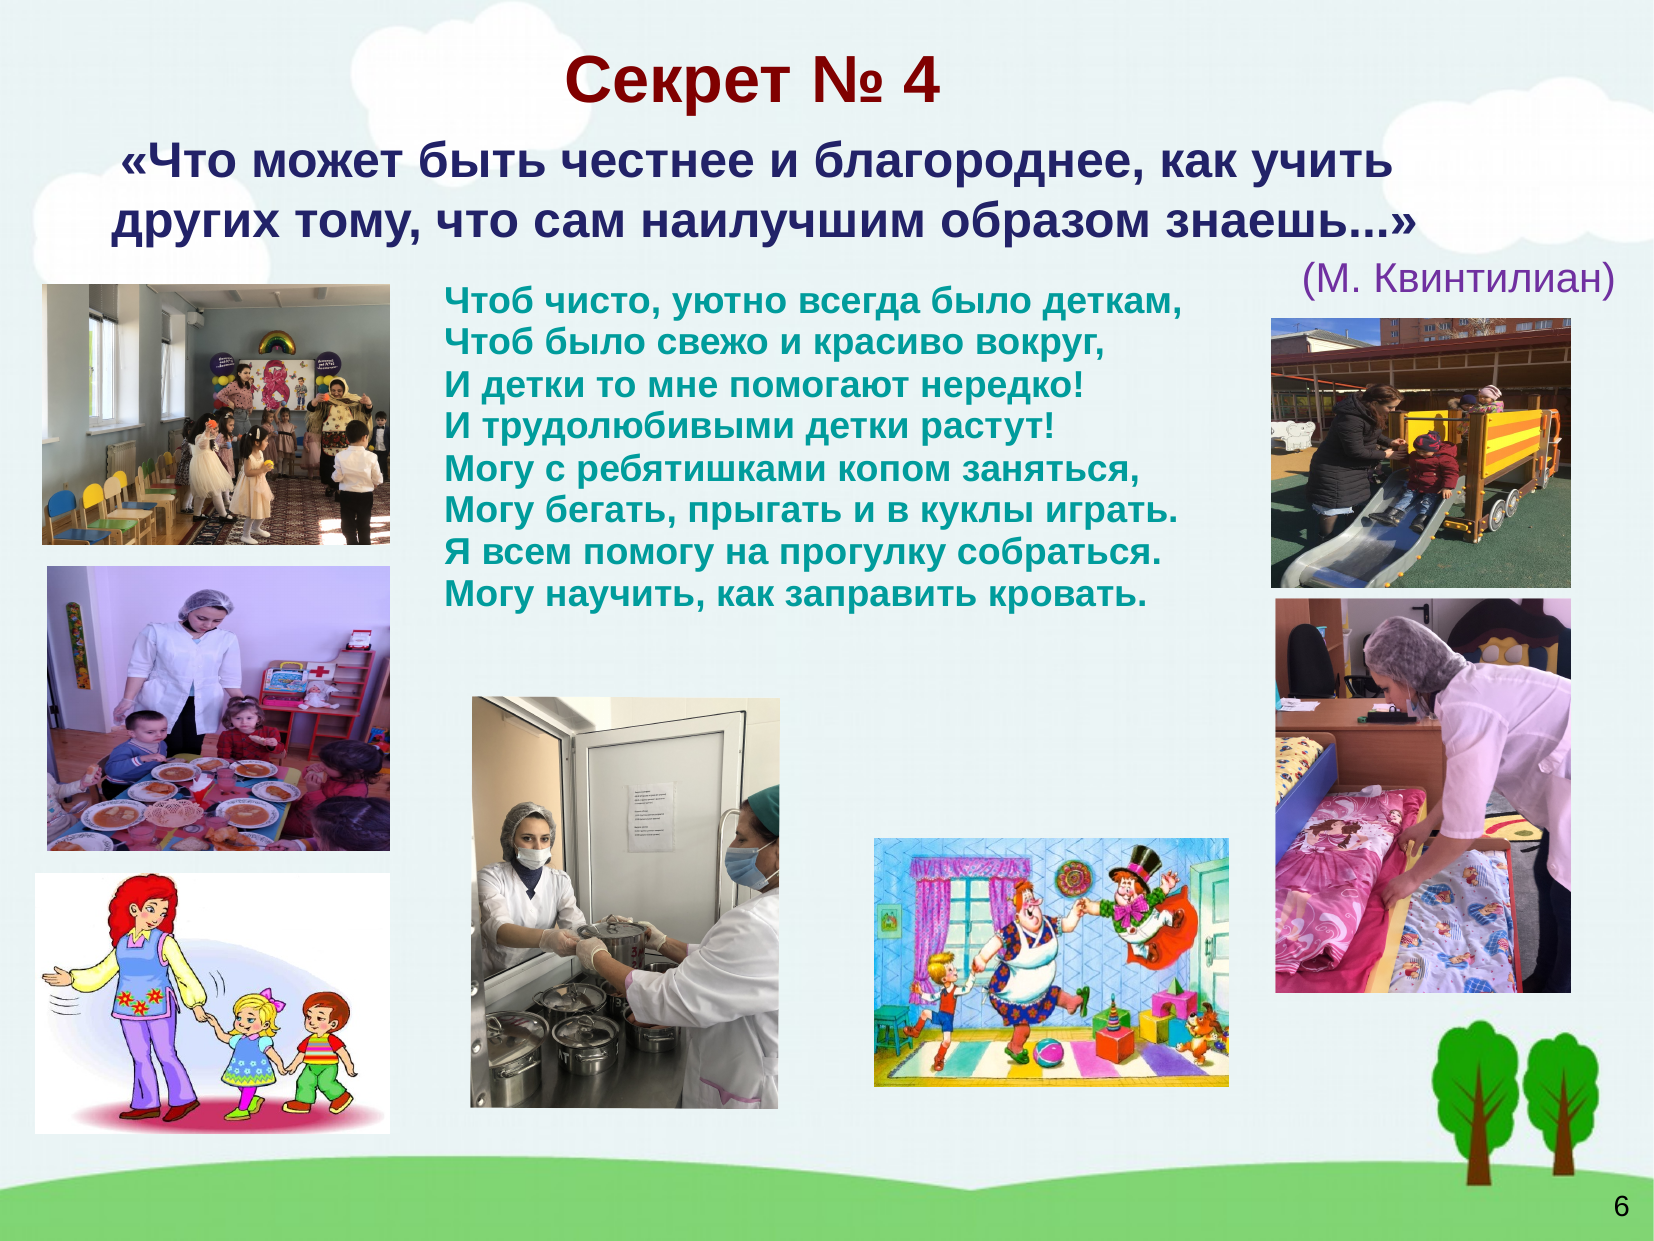

Секрет № 4
 «Что может быть честнее и благороднее, как учить
 других тому, что сам наилучшим образом знаешь...»
 (М. Квинтилиан)
Чтоб чисто, уютно всегда было деткам,
Чтоб было свежо и красиво вокруг,
И детки то мне помогают нередко!
И трудолюбивыми детки растут!
Могу с ребятишками копом заняться,
Могу бегать, прыгать и в куклы играть.
Я всем помогу на прогулку собраться.
Могу научить, как заправить кровать.
6